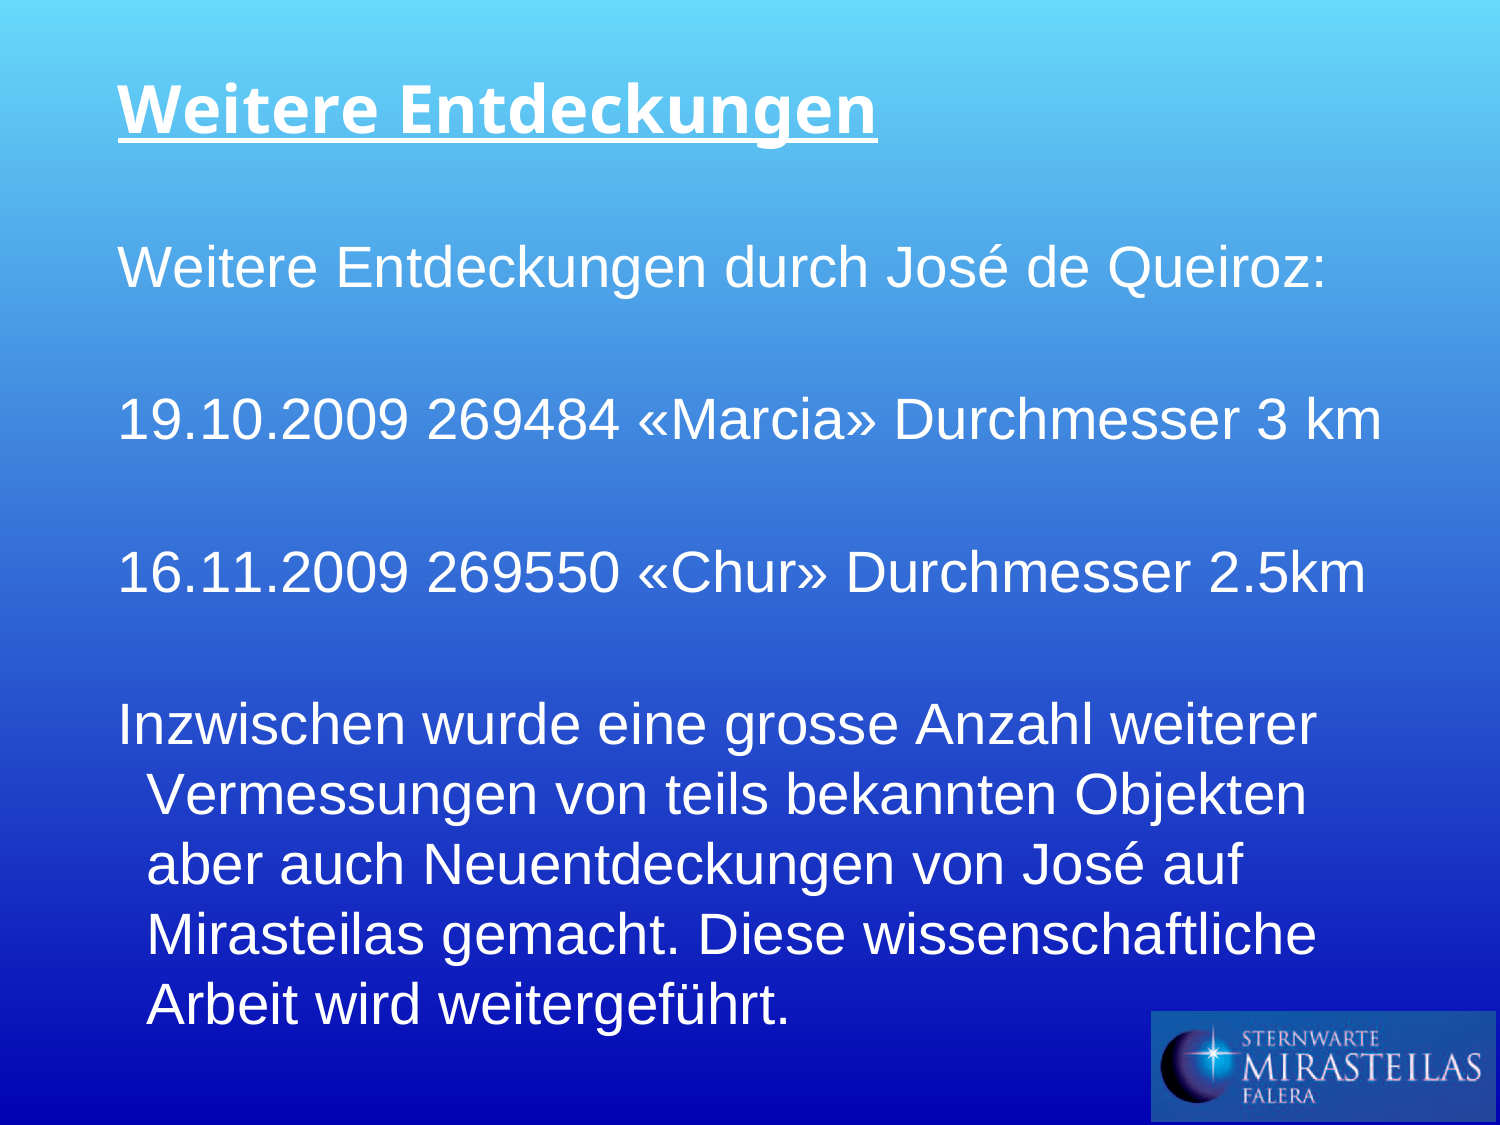

Weitere Entdeckungen
Weitere Entdeckungen durch José de Queiroz:
19.10.2009 269484 «Marcia» Durchmesser 3 km
16.11.2009 269550 «Chur» Durchmesser 2.5km
Inzwischen wurde eine grosse Anzahl weiterer Vermessungen von teils bekannten Objekten aber auch Neuentdeckungen von José auf Mirasteilas gemacht. Diese wissenschaftliche Arbeit wird weitergeführt.